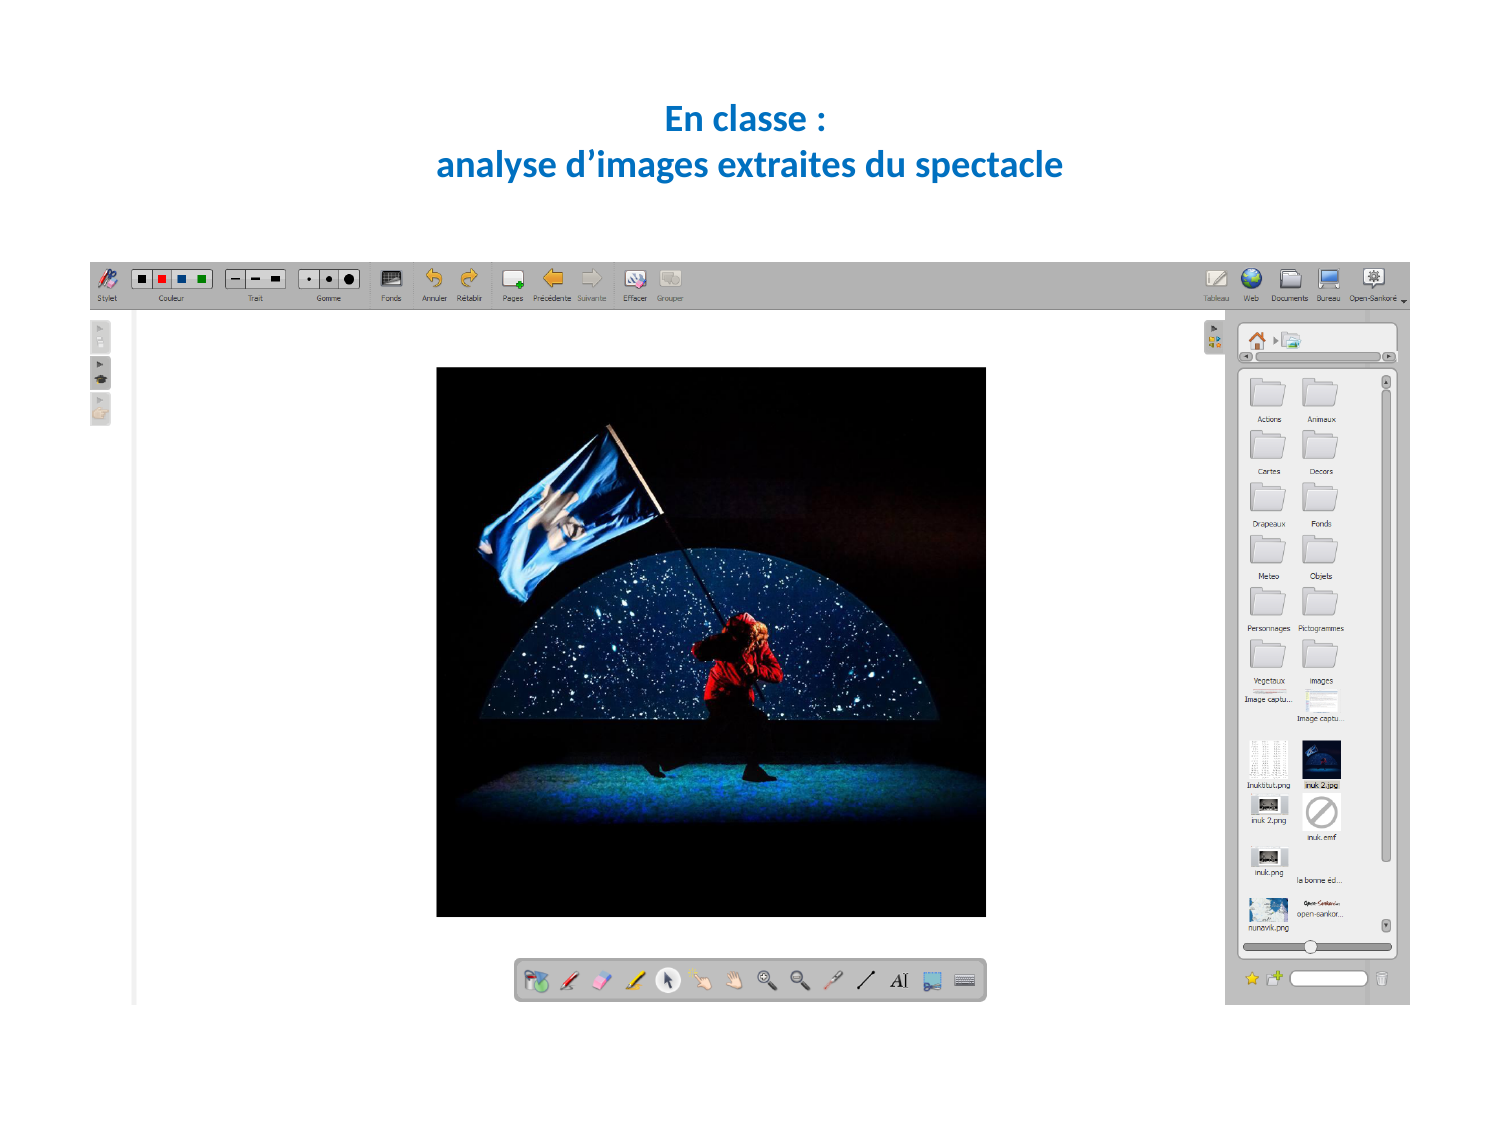

# En classe : analyse d’images extraites du spectacle